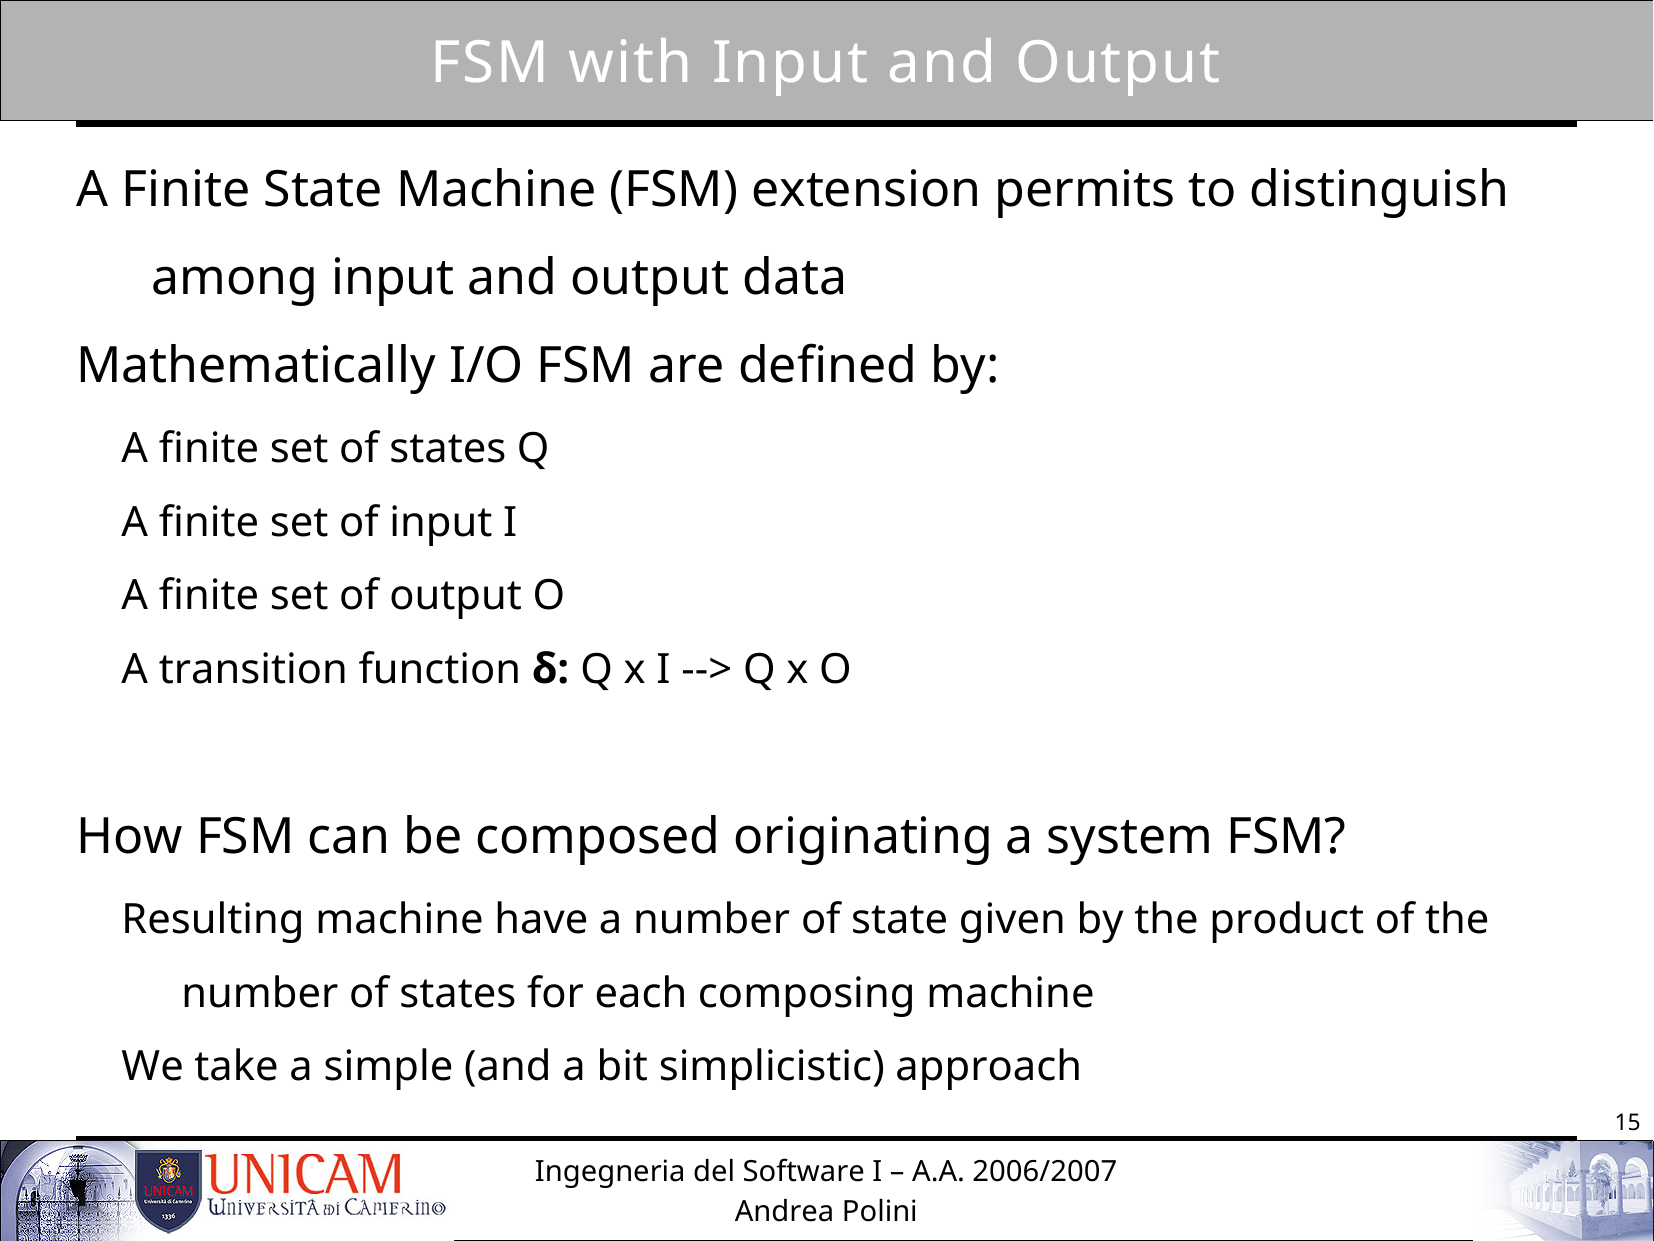

# FSM with Input and Output
A Finite State Machine (FSM) extension permits to distinguish among input and output data
Mathematically I/O FSM are defined by:
A finite set of states Q
A finite set of input I
A finite set of output O
A transition function δ: Q x I --> Q x O
How FSM can be composed originating a system FSM?
Resulting machine have a number of state given by the product of the number of states for each composing machine
We take a simple (and a bit simplicistic) approach
15